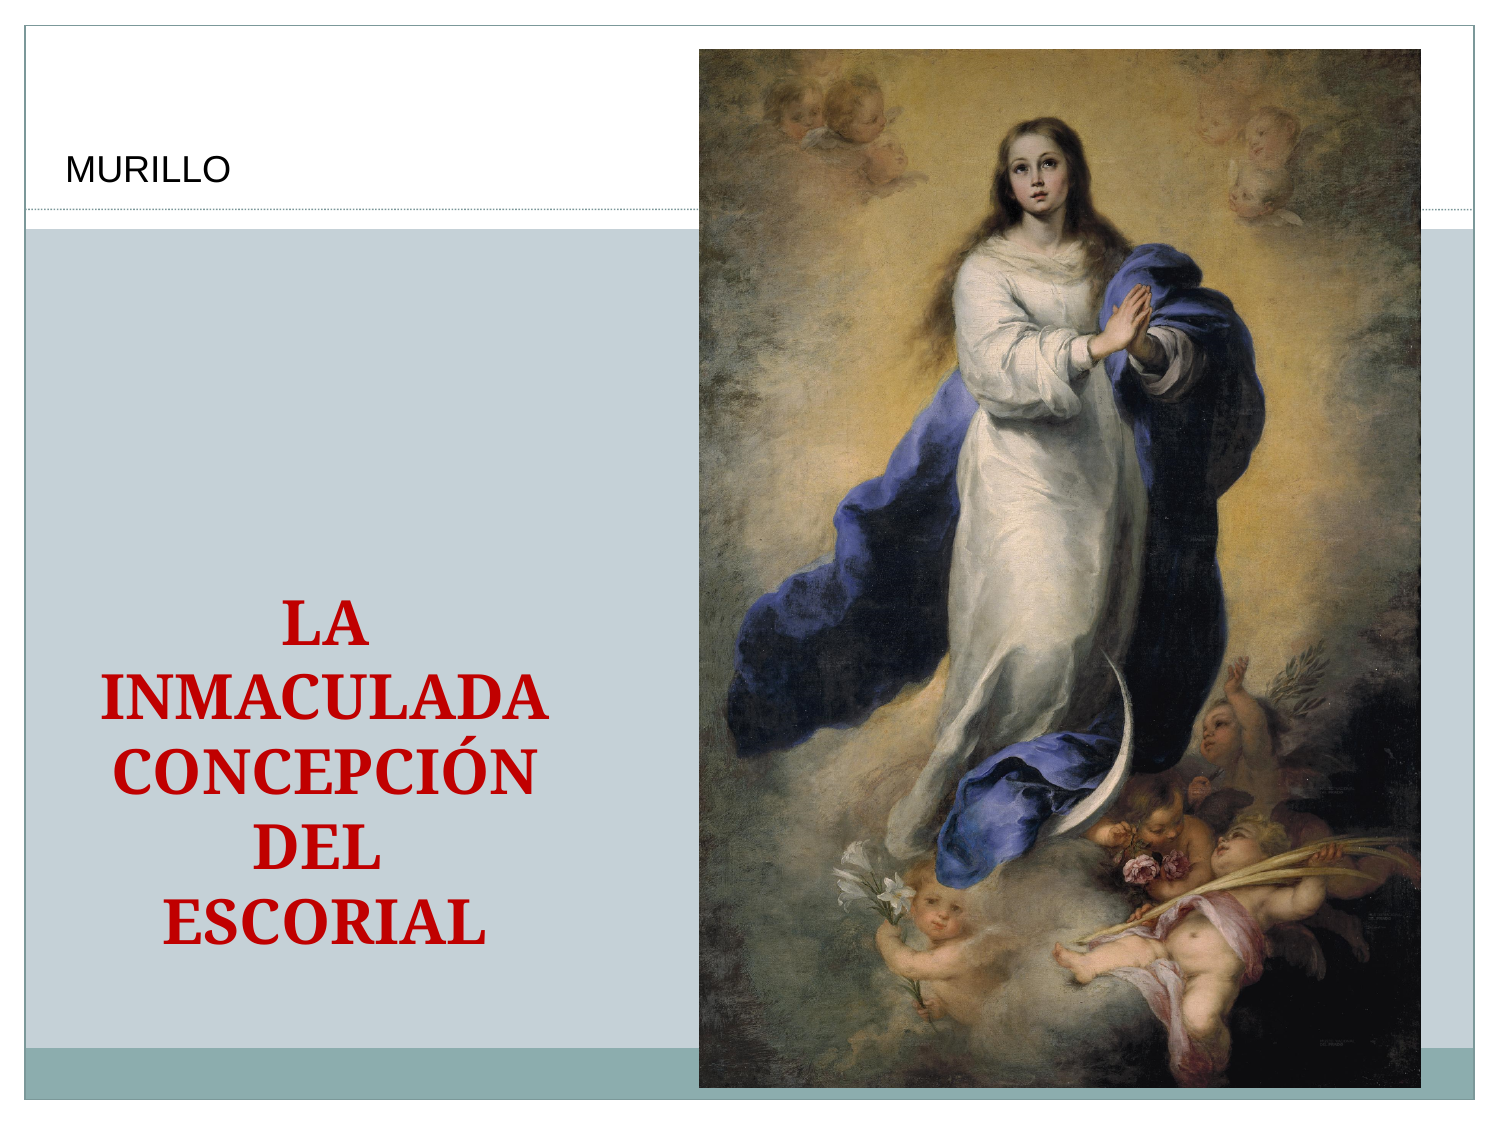

MURILLO
# LA INMACULADA CONCEPCIÓN DEL ESCORIAL